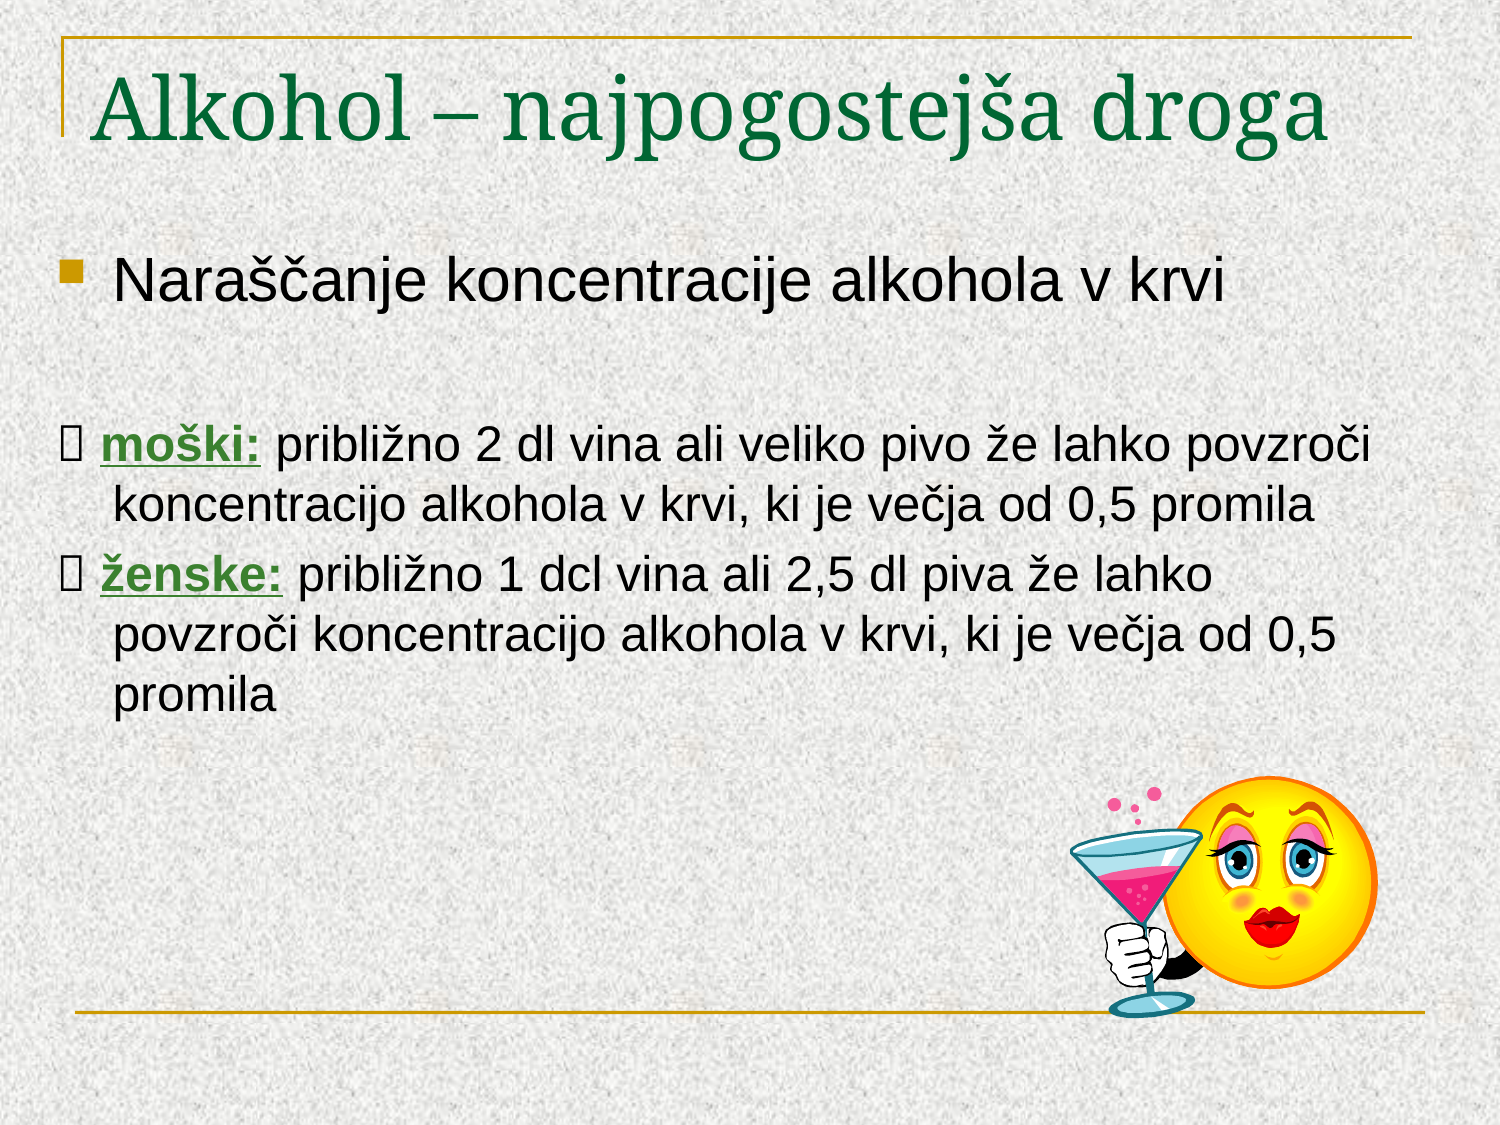

# Alkohol – najpogostejša droga
Naraščanje koncentracije alkohola v krvi
 moški: približno 2 dl vina ali veliko pivo že lahko povzroči koncentracijo alkohola v krvi, ki je večja od 0,5 promila
 ženske: približno 1 dcl vina ali 2,5 dl piva že lahko povzroči koncentracijo alkohola v krvi, ki je večja od 0,5 promila